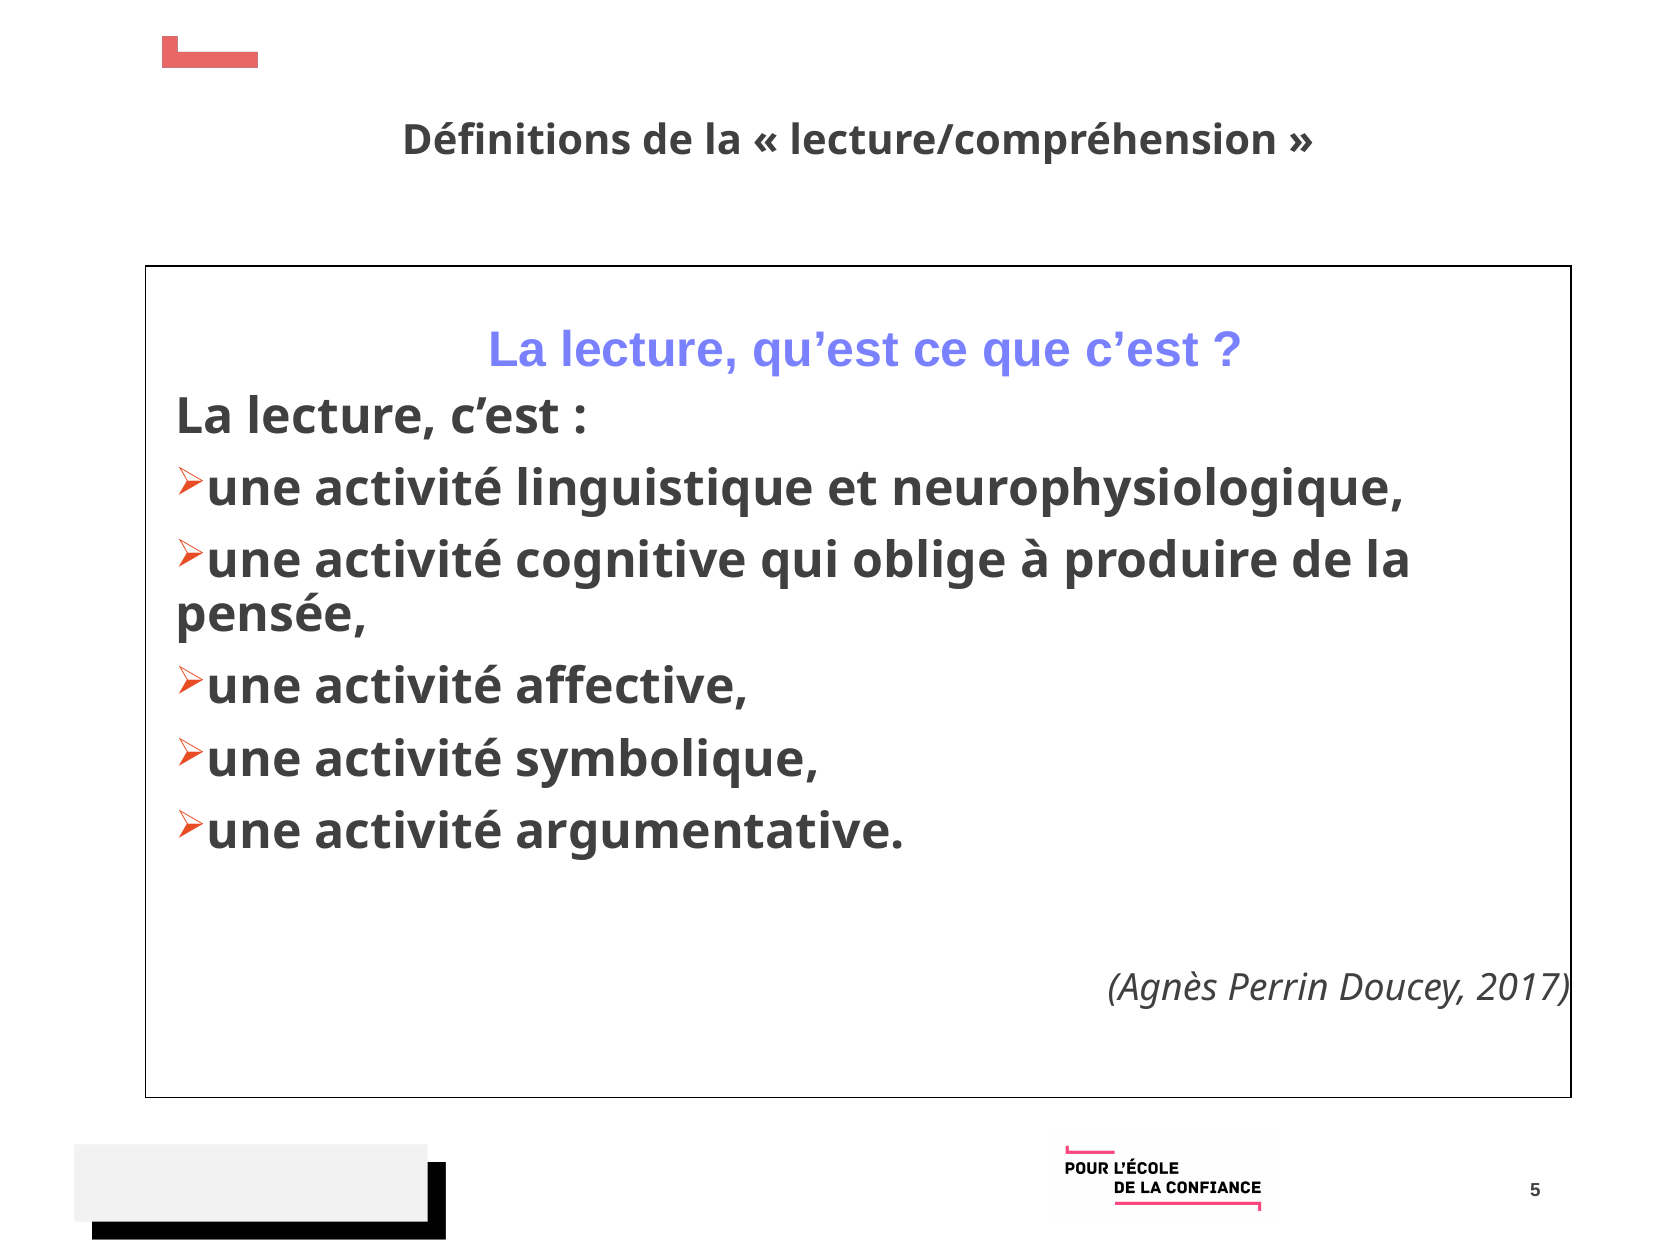

# Définitions de la « lecture/compréhension »
La lecture, qu’est ce que c’est ?
La lecture, c’est :
une activité linguistique et neurophysiologique,
une activité cognitive qui oblige à produire de la pensée,
une activité affective,
une activité symbolique,
une activité argumentative.
(Agnès Perrin Doucey, 2017)